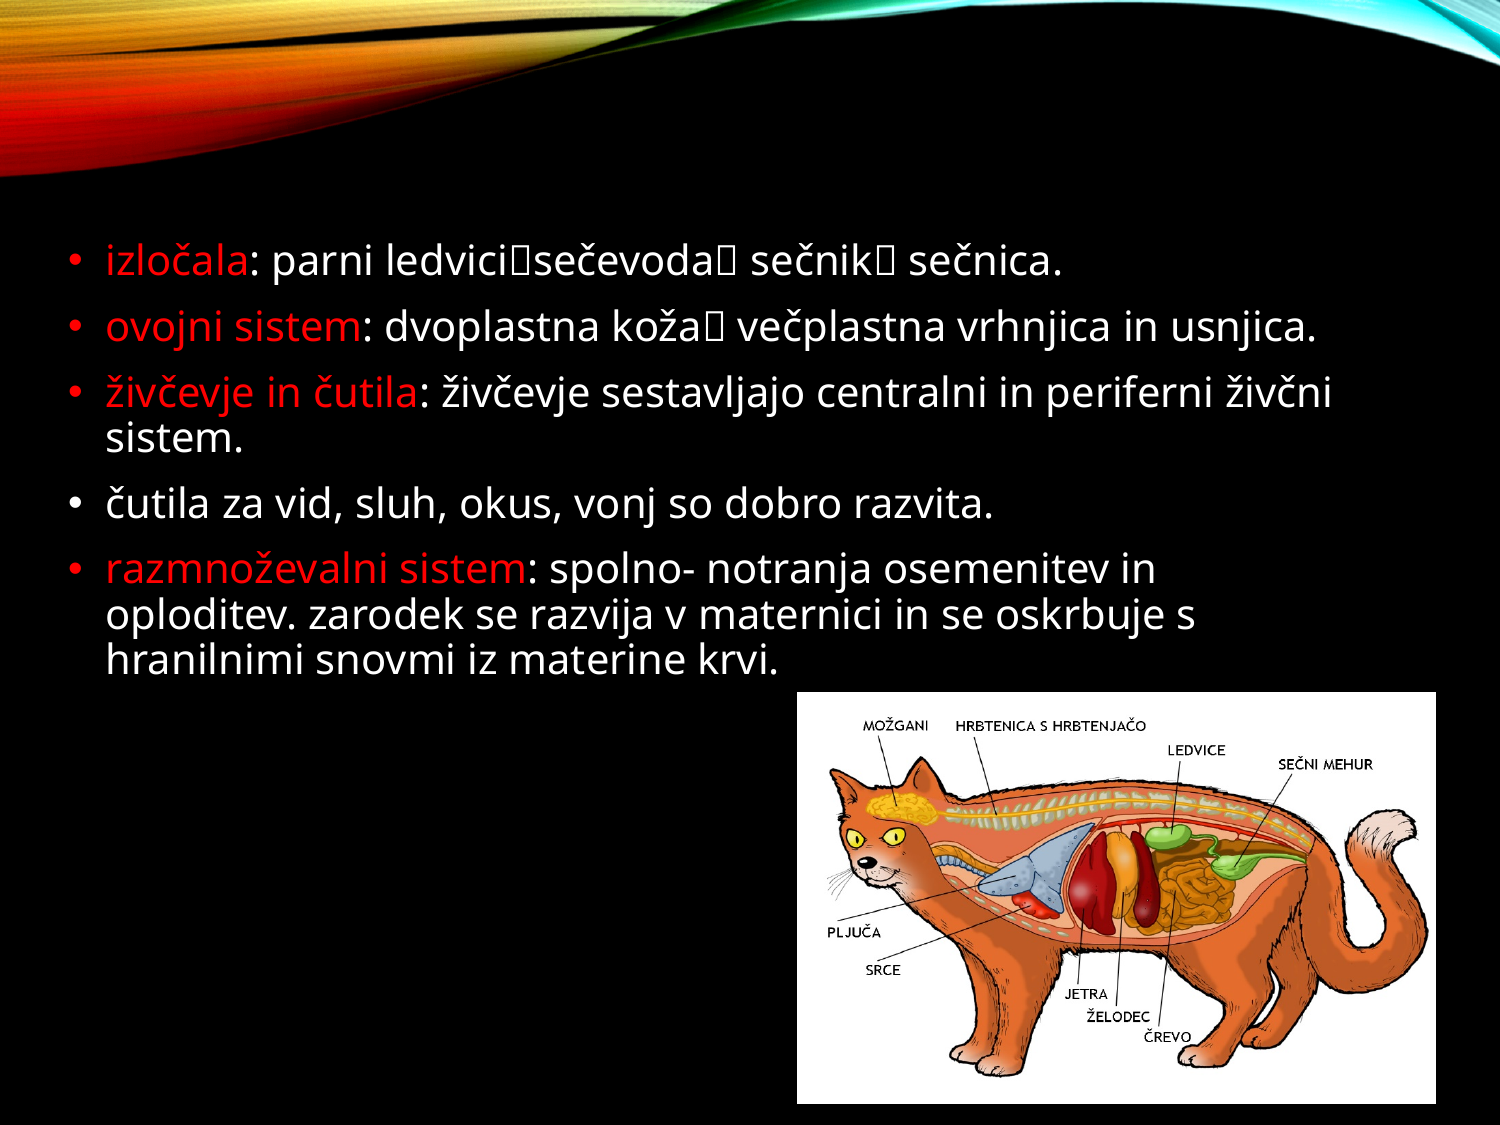

# izločala: parni ledvicisečevoda sečnik sečnica.
ovojni sistem: dvoplastna koža večplastna vrhnjica in usnjica.
živčevje in čutila: živčevje sestavljajo centralni in periferni živčni sistem.
čutila za vid, sluh, okus, vonj so dobro razvita.
razmnoževalni sistem: spolno- notranja osemenitev in oploditev. zarodek se razvija v maternici in se oskrbuje s hranilnimi snovmi iz materine krvi.